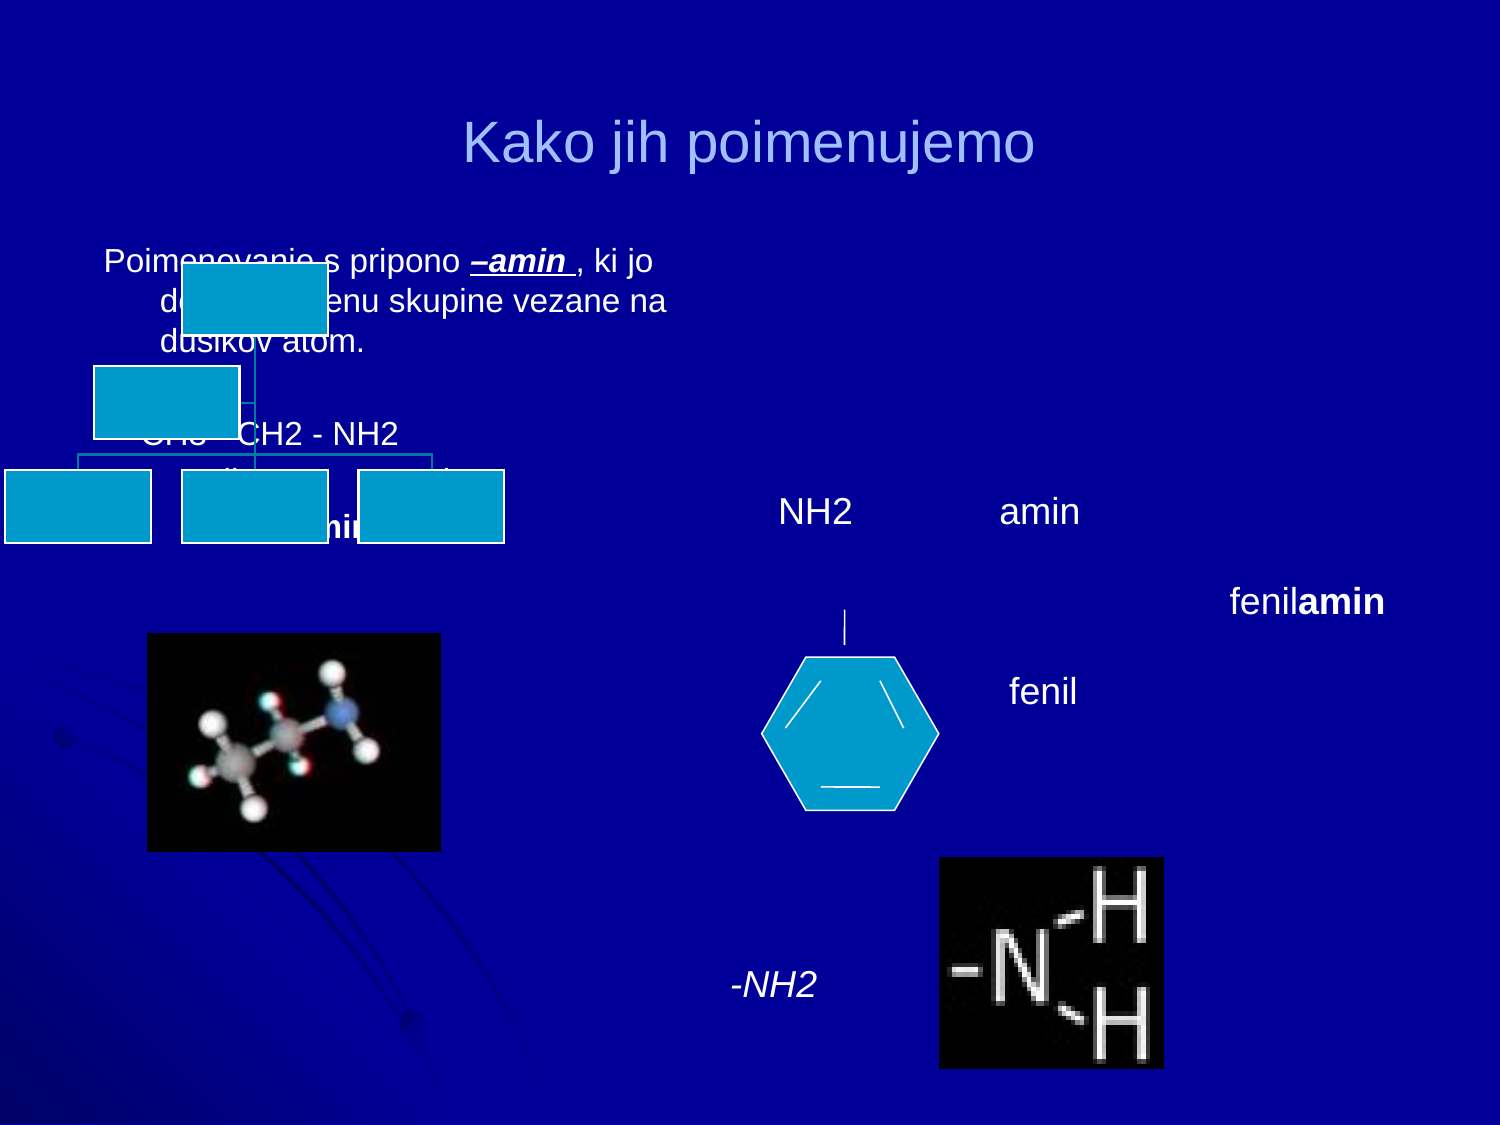

# Kako jih poimenujemo
Poimenovanje s pripono –amin , ki jo dodamo imenu skupine vezane na dušikov atom.
 CH3 - CH2 - NH2
 etil + amin
 etilamin
NH2 amin
 fenilamin
 fenil
-NH2